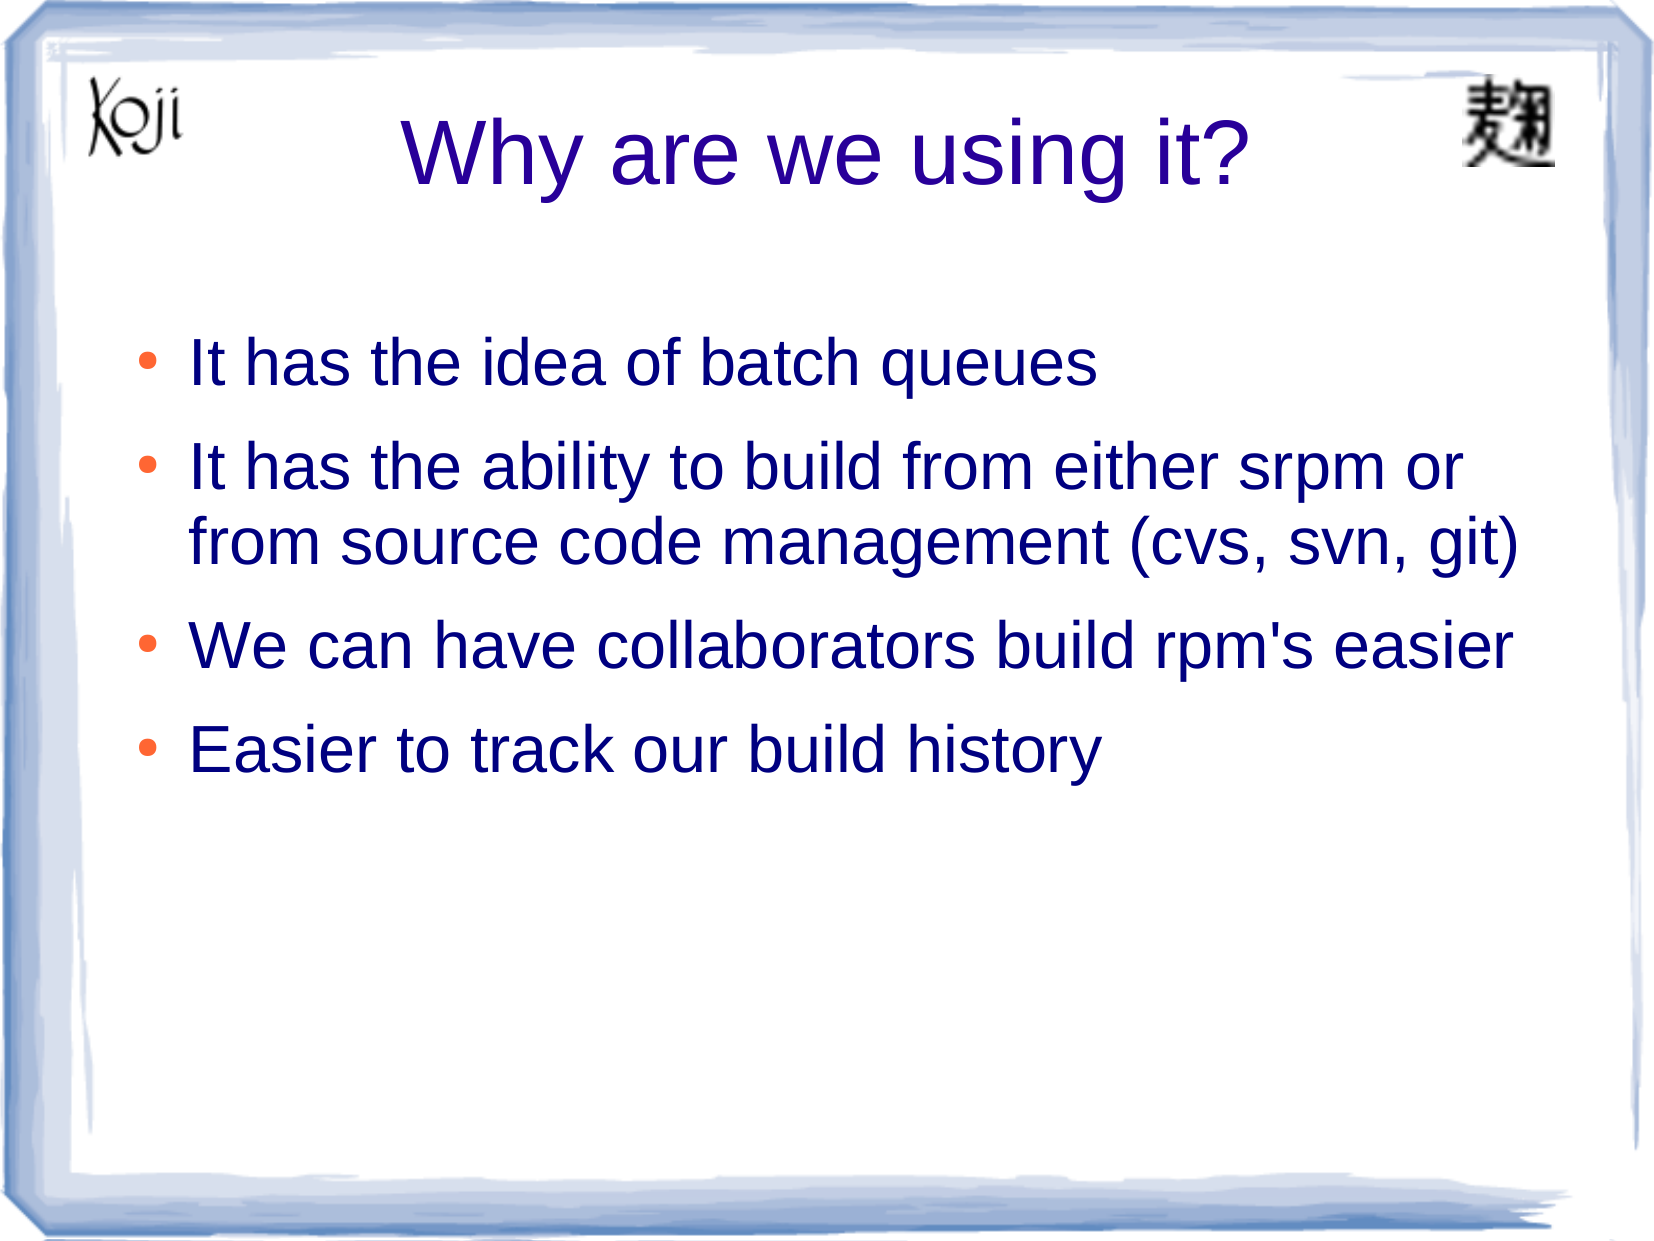

# Why are we using it?
It has the idea of batch queues
It has the ability to build from either srpm or from source code management (cvs, svn, git)
We can have collaborators build rpm's easier
Easier to track our build history